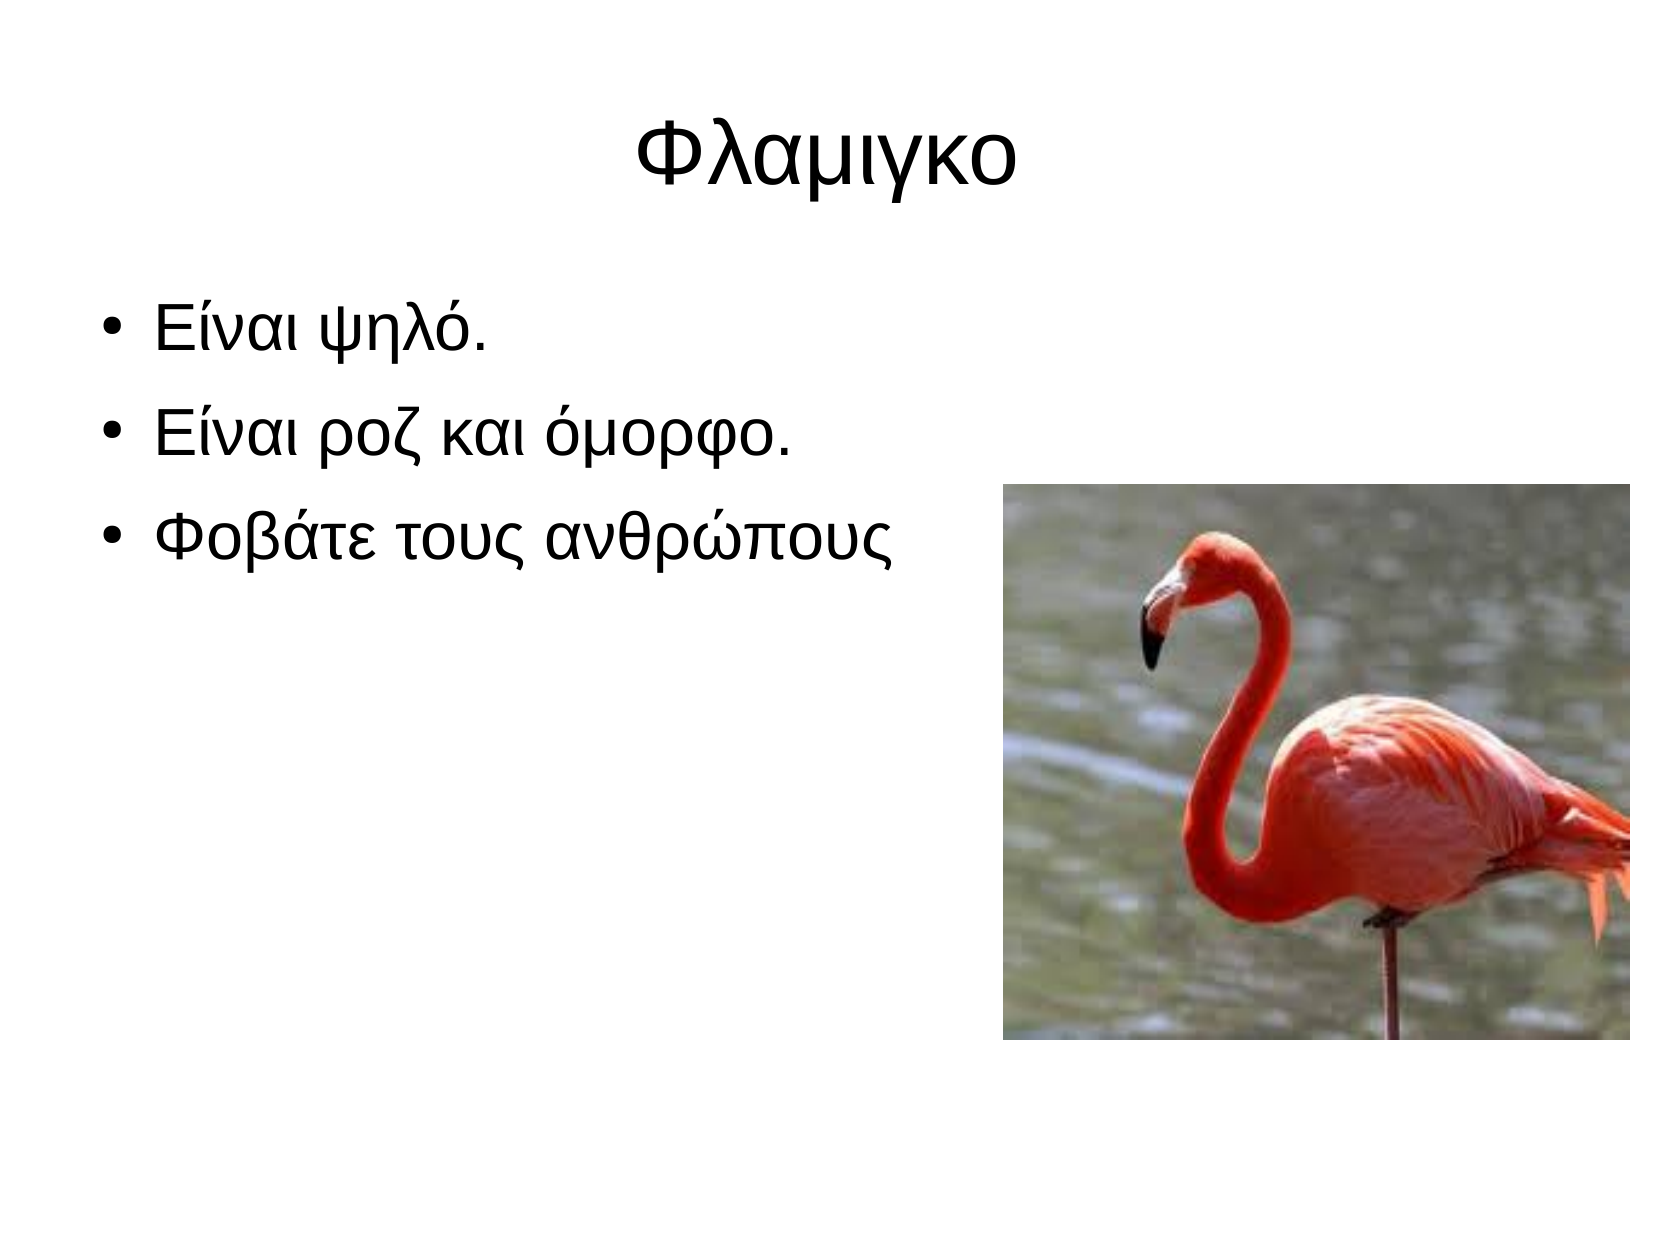

# Φλαμιγκο
Είναι ψηλό.
Είναι ροζ και όμορφο.
Φοβάτε τους ανθρώπους